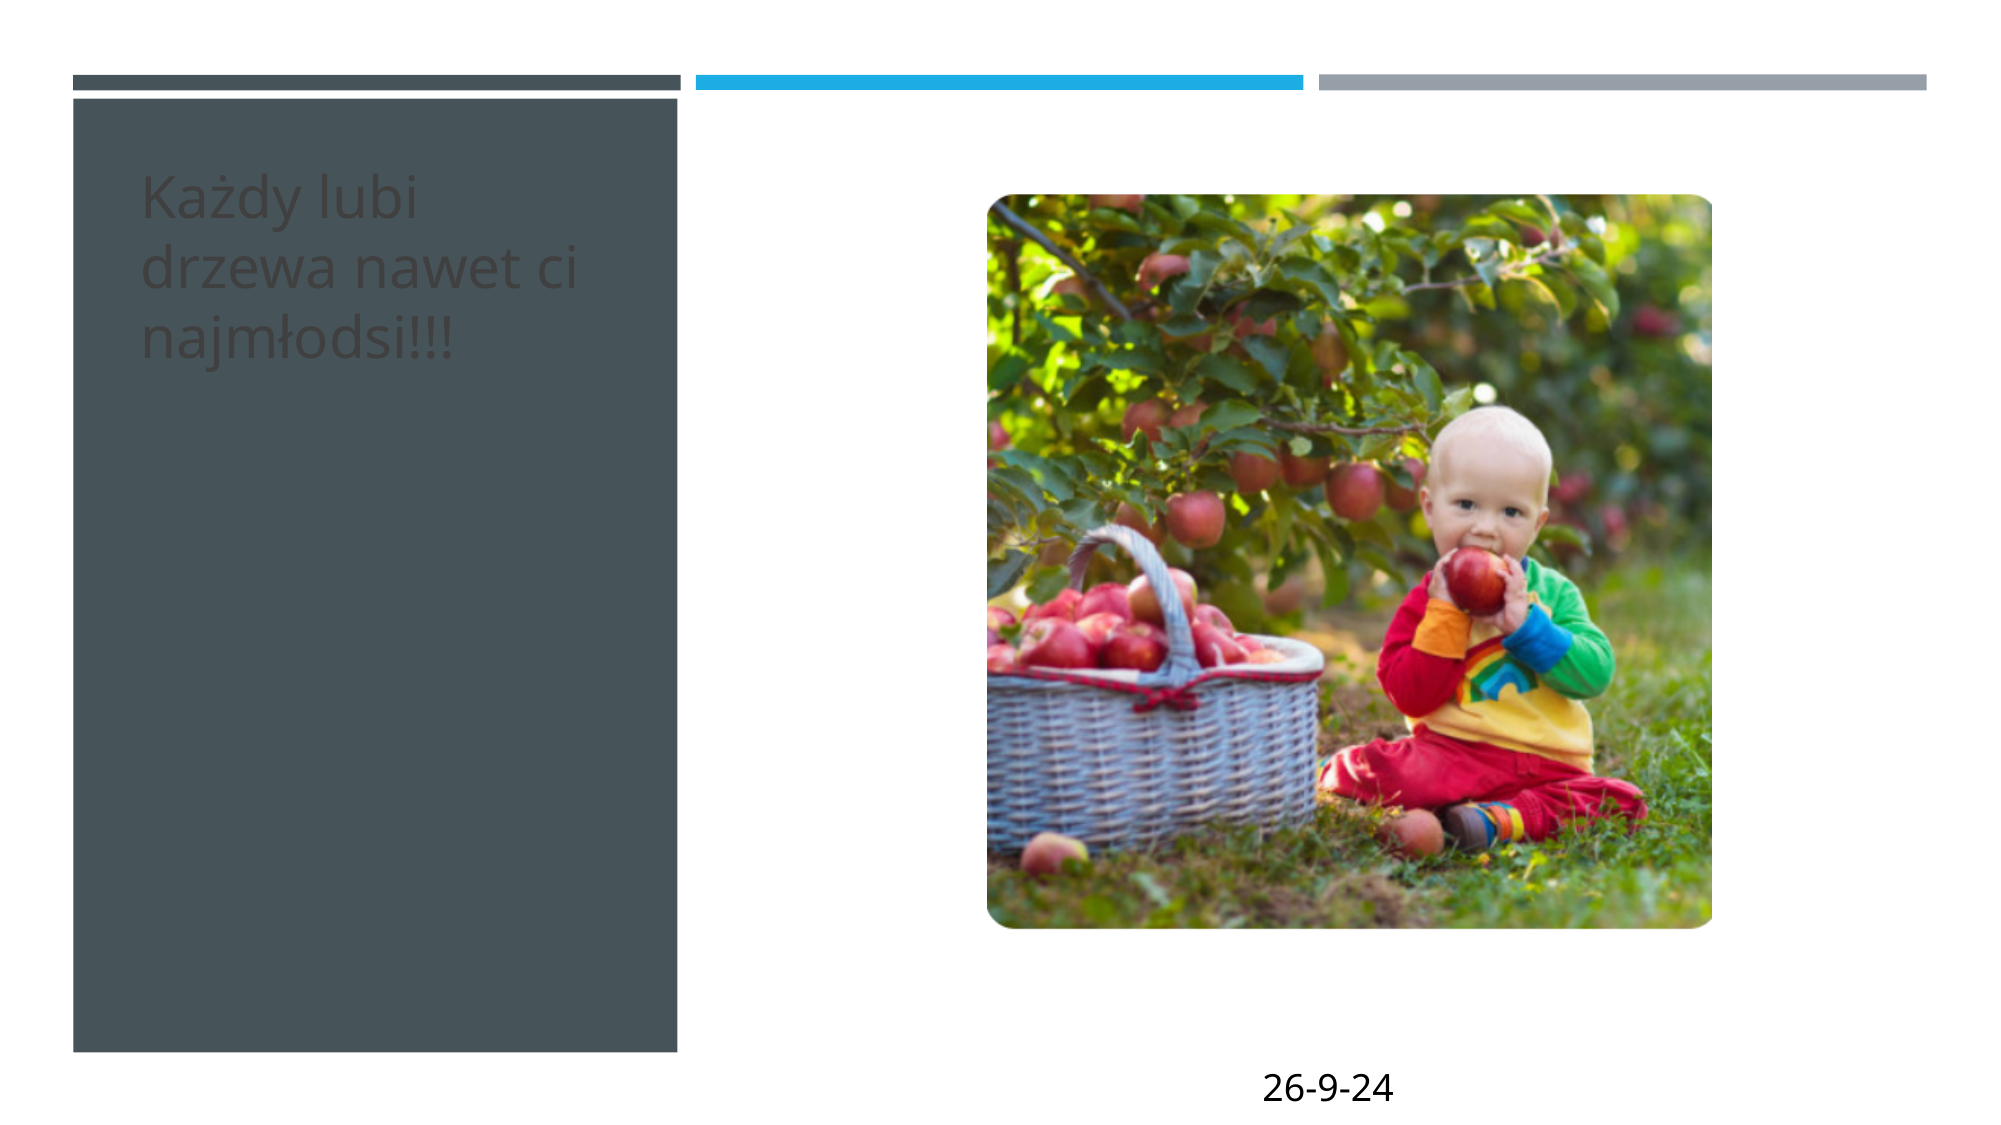

# Każdy lubi drzewa nawet ci najmłodsi!!!
26-8-21